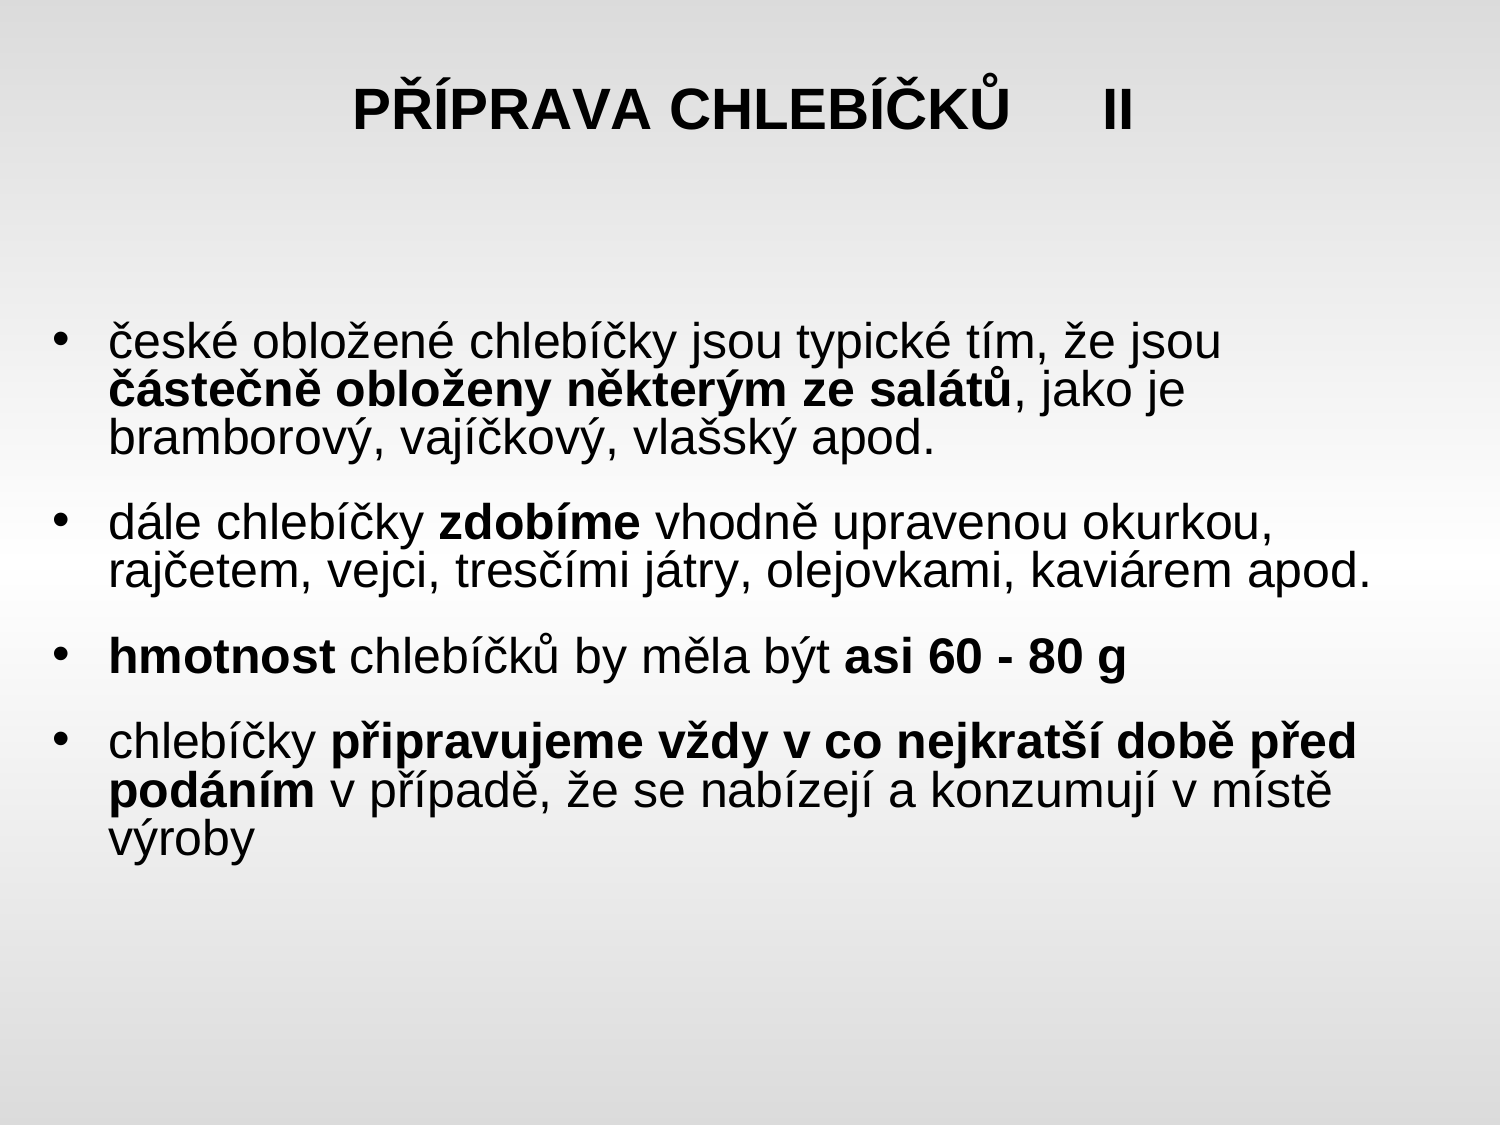

# PŘÍPRAVA CHLEBÍČKŮ	II
české obložené chlebíčky jsou typické tím, že jsou částečně obloženy některým ze salátů, jako je bramborový, vajíčkový, vlašský apod.
dále chlebíčky zdobíme vhodně upravenou okurkou, rajčetem, vejci, tresčími játry, olejovkami, kaviárem apod.
hmotnost chlebíčků by měla být asi 60 - 80 g
chlebíčky připravujeme vždy v co nejkratší době před podáním v případě, že se nabízejí a konzumují v místě výroby